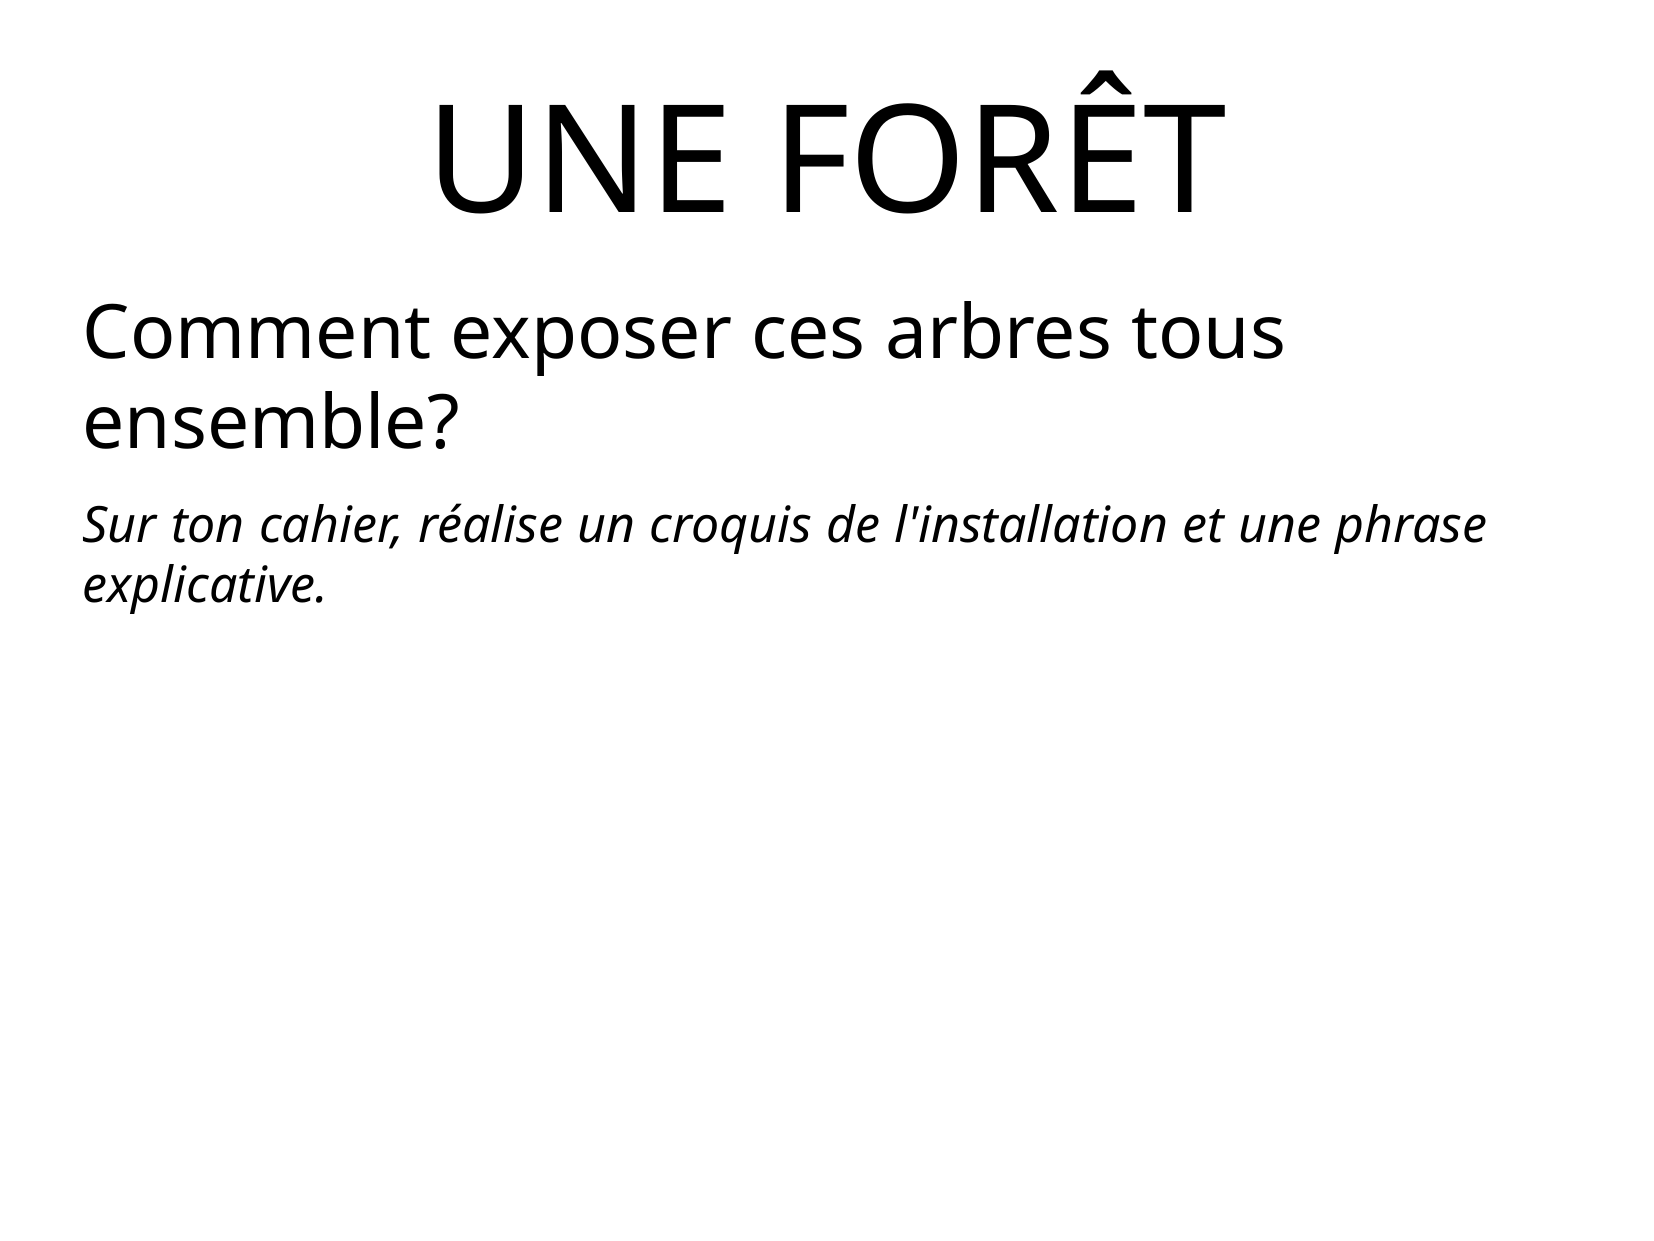

# UNE FORÊT
Comment exposer ces arbres tous ensemble?
Sur ton cahier, réalise un croquis de l'installation et une phrase explicative.